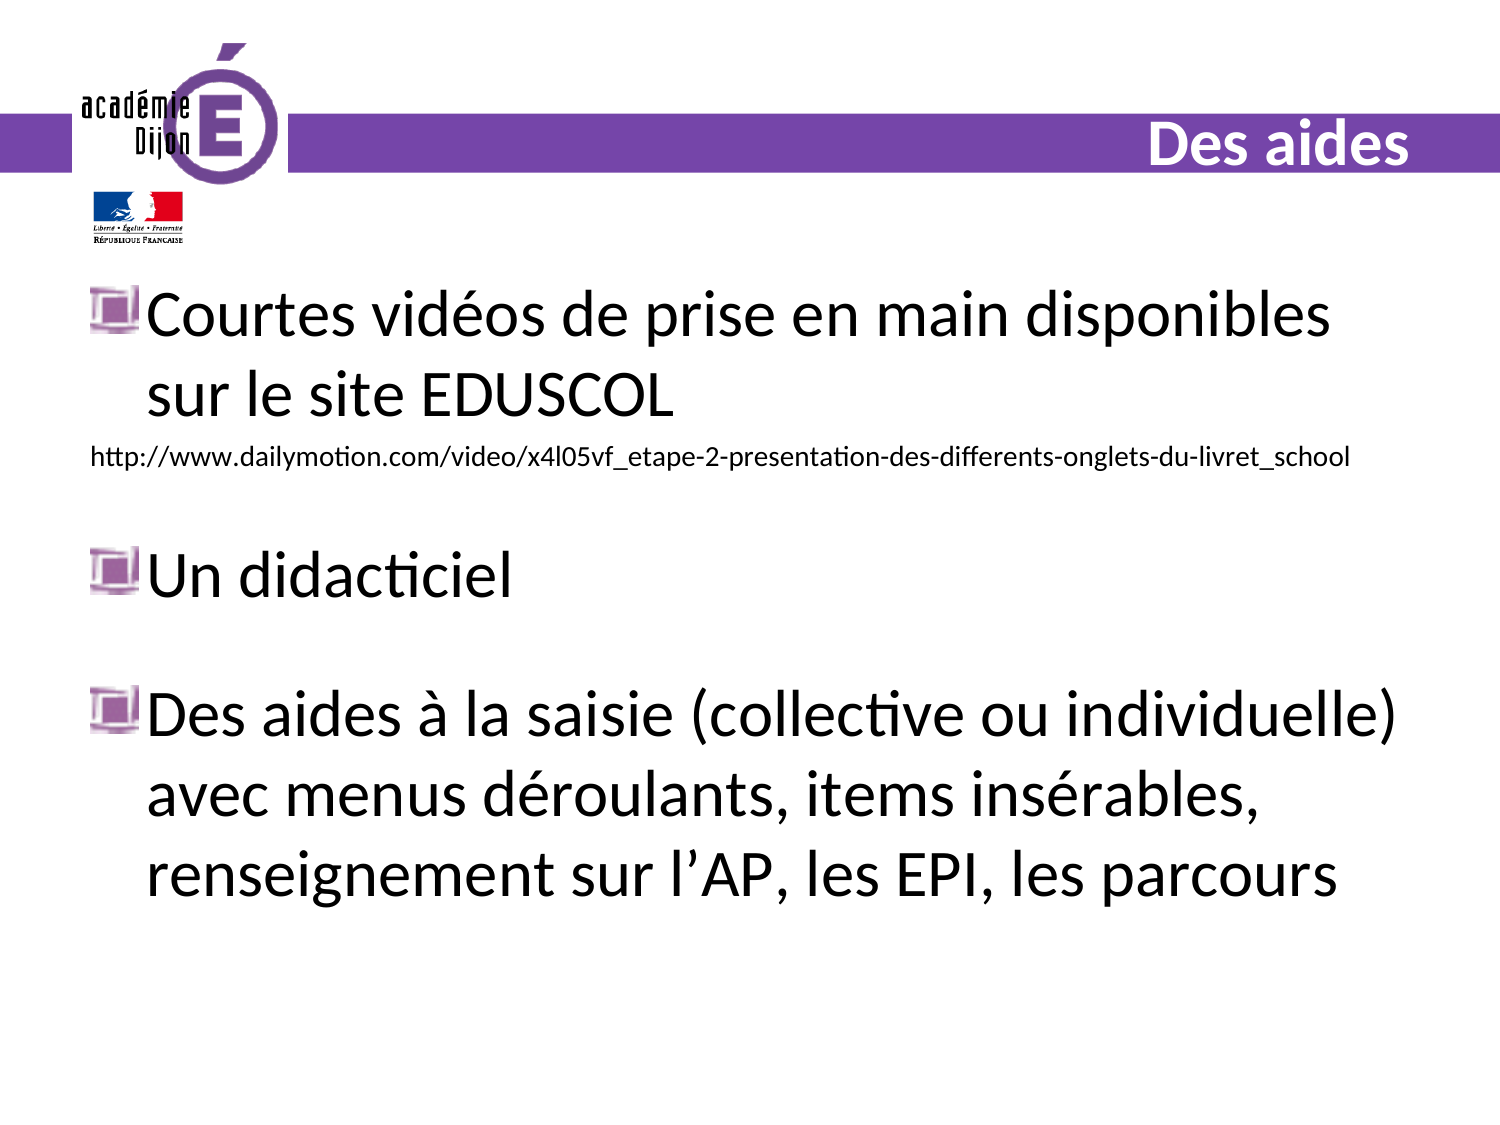

Des aides
Courtes vidéos de prise en main disponibles sur le site EDUSCOL
http://www.dailymotion.com/video/x4l05vf_etape-2-presentation-des-differents-onglets-du-livret_school
Un didacticiel
Des aides à la saisie (collective ou individuelle) avec menus déroulants, items insérables, renseignement sur l’AP, les EPI, les parcours